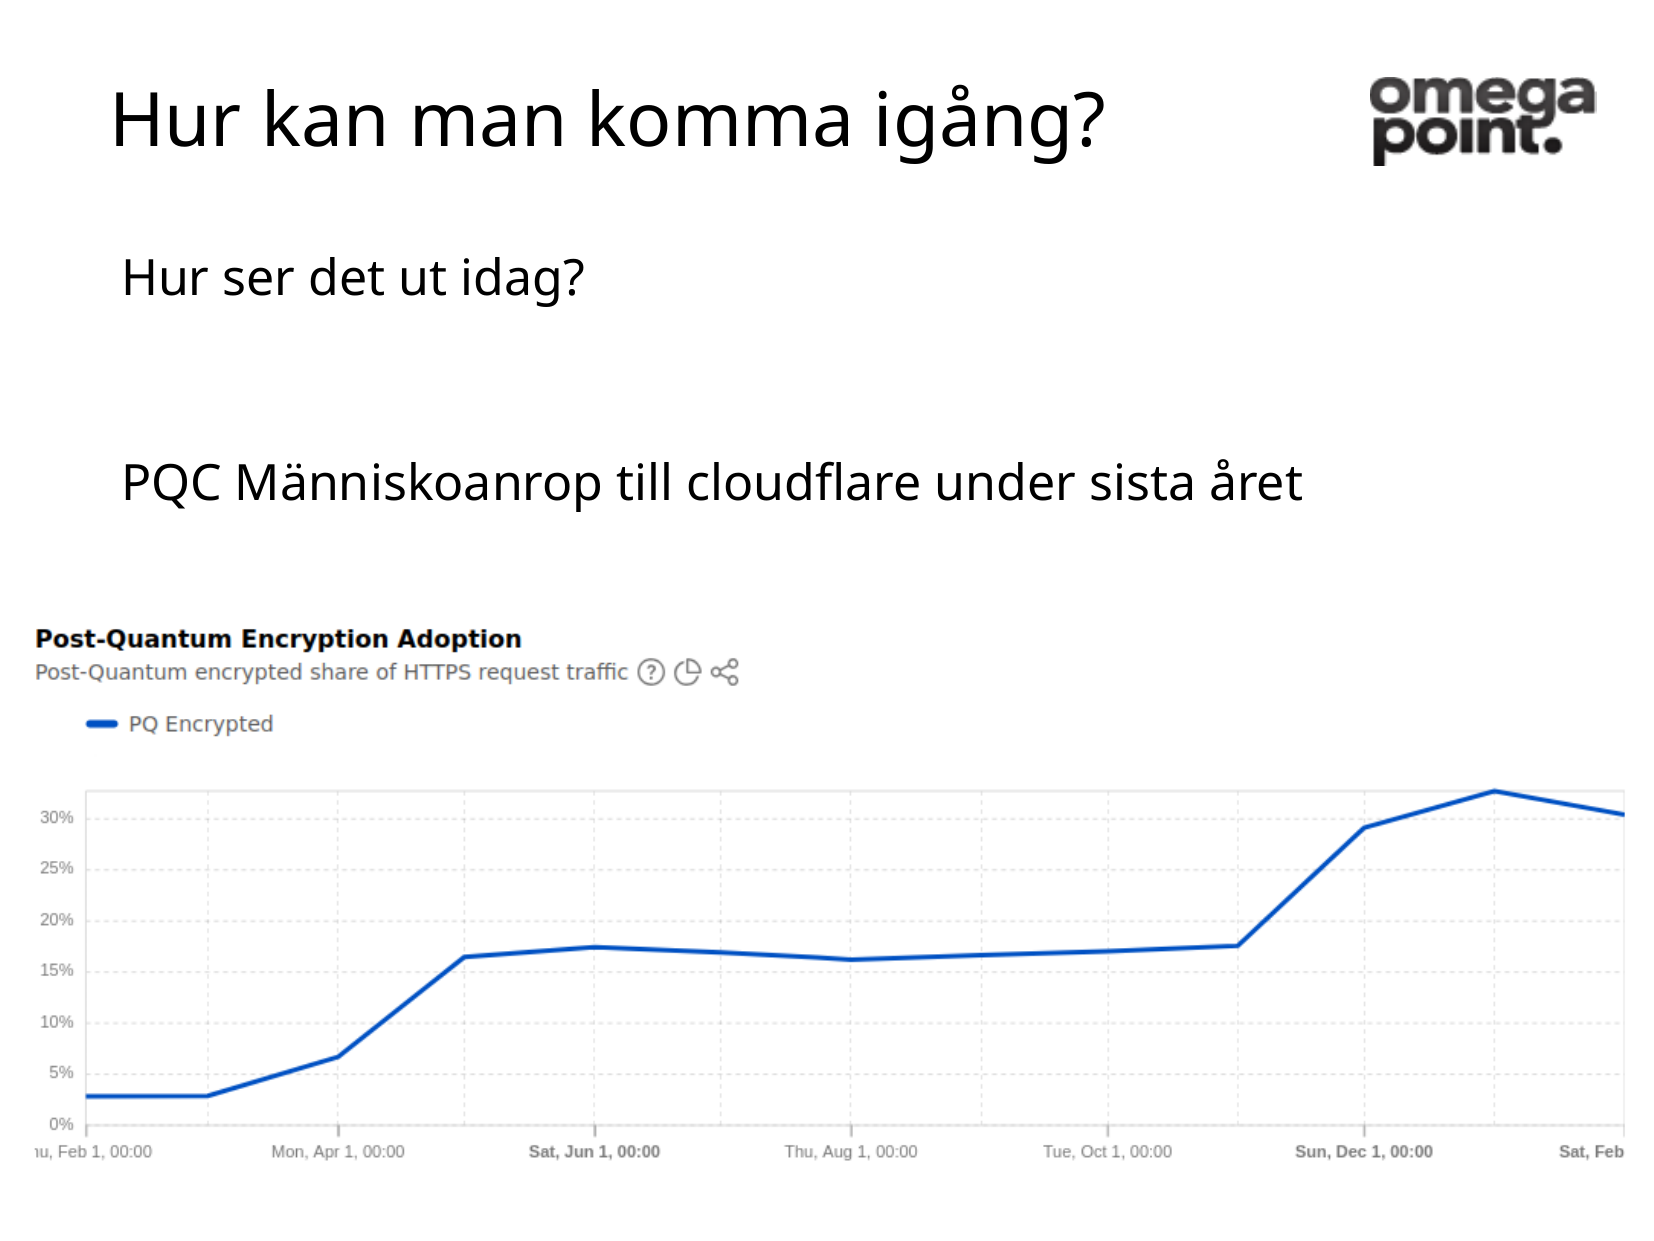

Hur kan man komma igång?
Hur ser det ut idag?
PQC Människoanrop till cloudflare under sista året